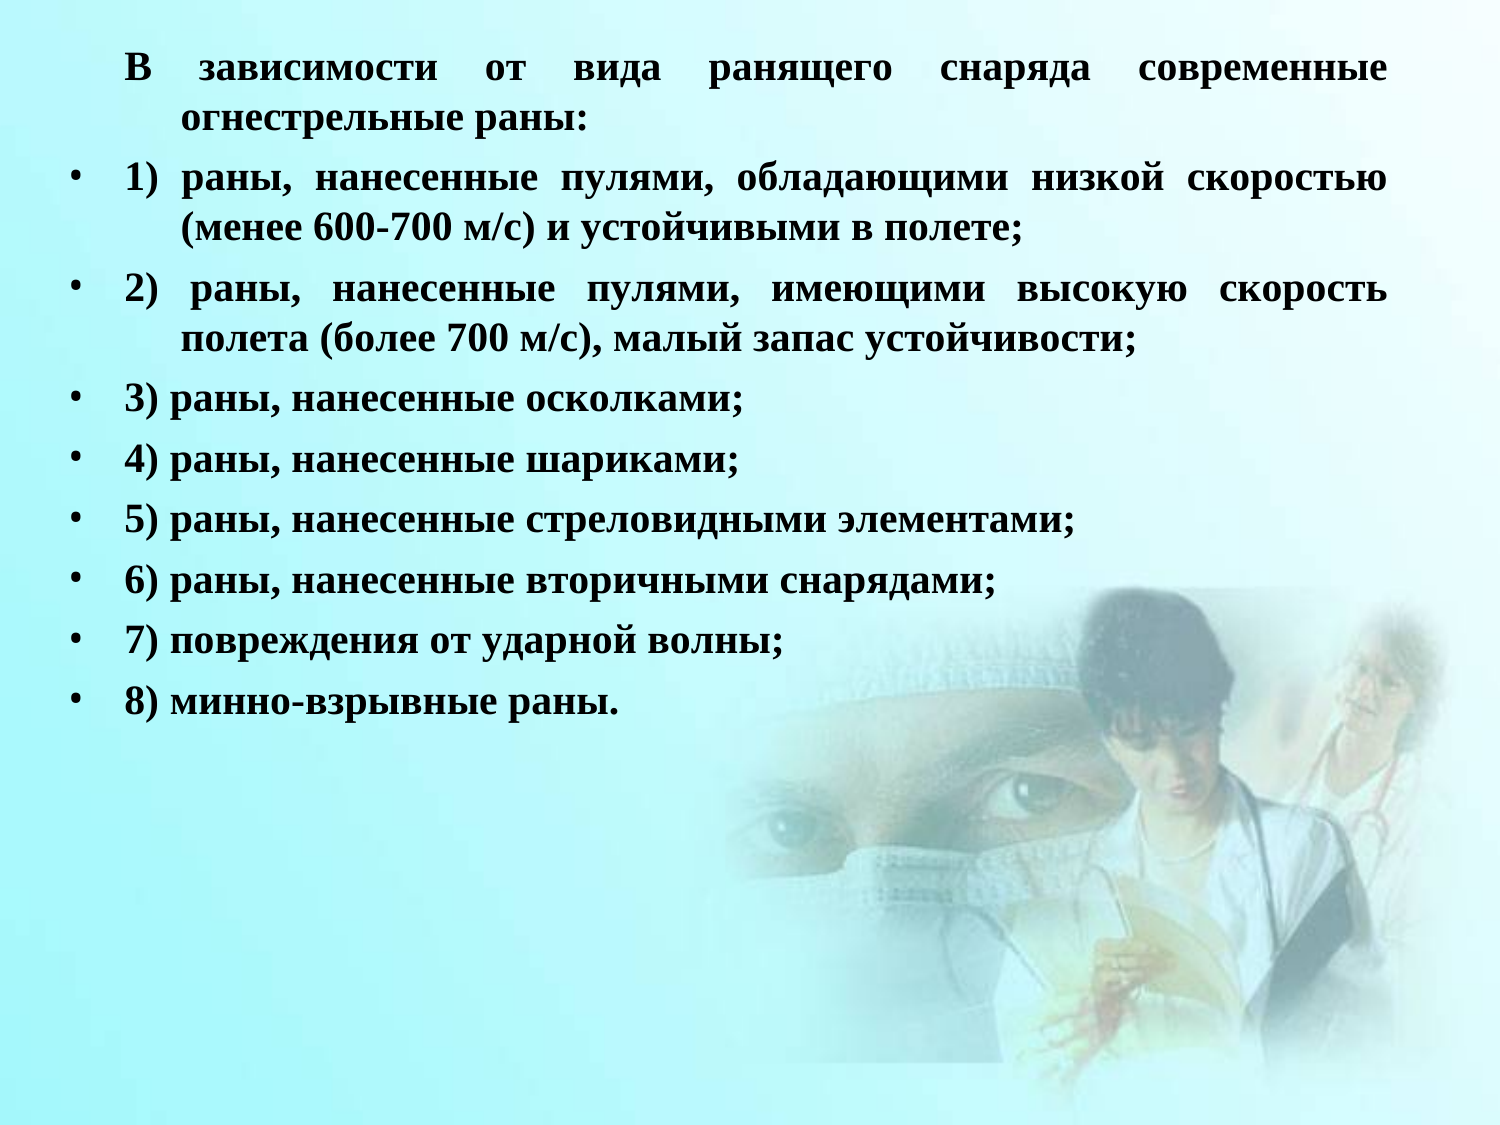

# В зависимости от вида ранящего снаряда современные огнестрельные раны:
1) раны, нанесенные пулями, обладающими низкой скоростью (менее 600-700 м/с) и устойчивыми в полете;
2) раны, нанесенные пулями, имеющими высокую скорость полета (более 700 м/с), малый запас устойчивости;
3) раны, нанесенные осколками;
4) раны, нанесенные шариками;
5) раны, нанесенные стреловидными элементами;
6) раны, нанесенные вторичными снарядами;
7) повреждения от ударной волны;
8) минно-взрывные раны.